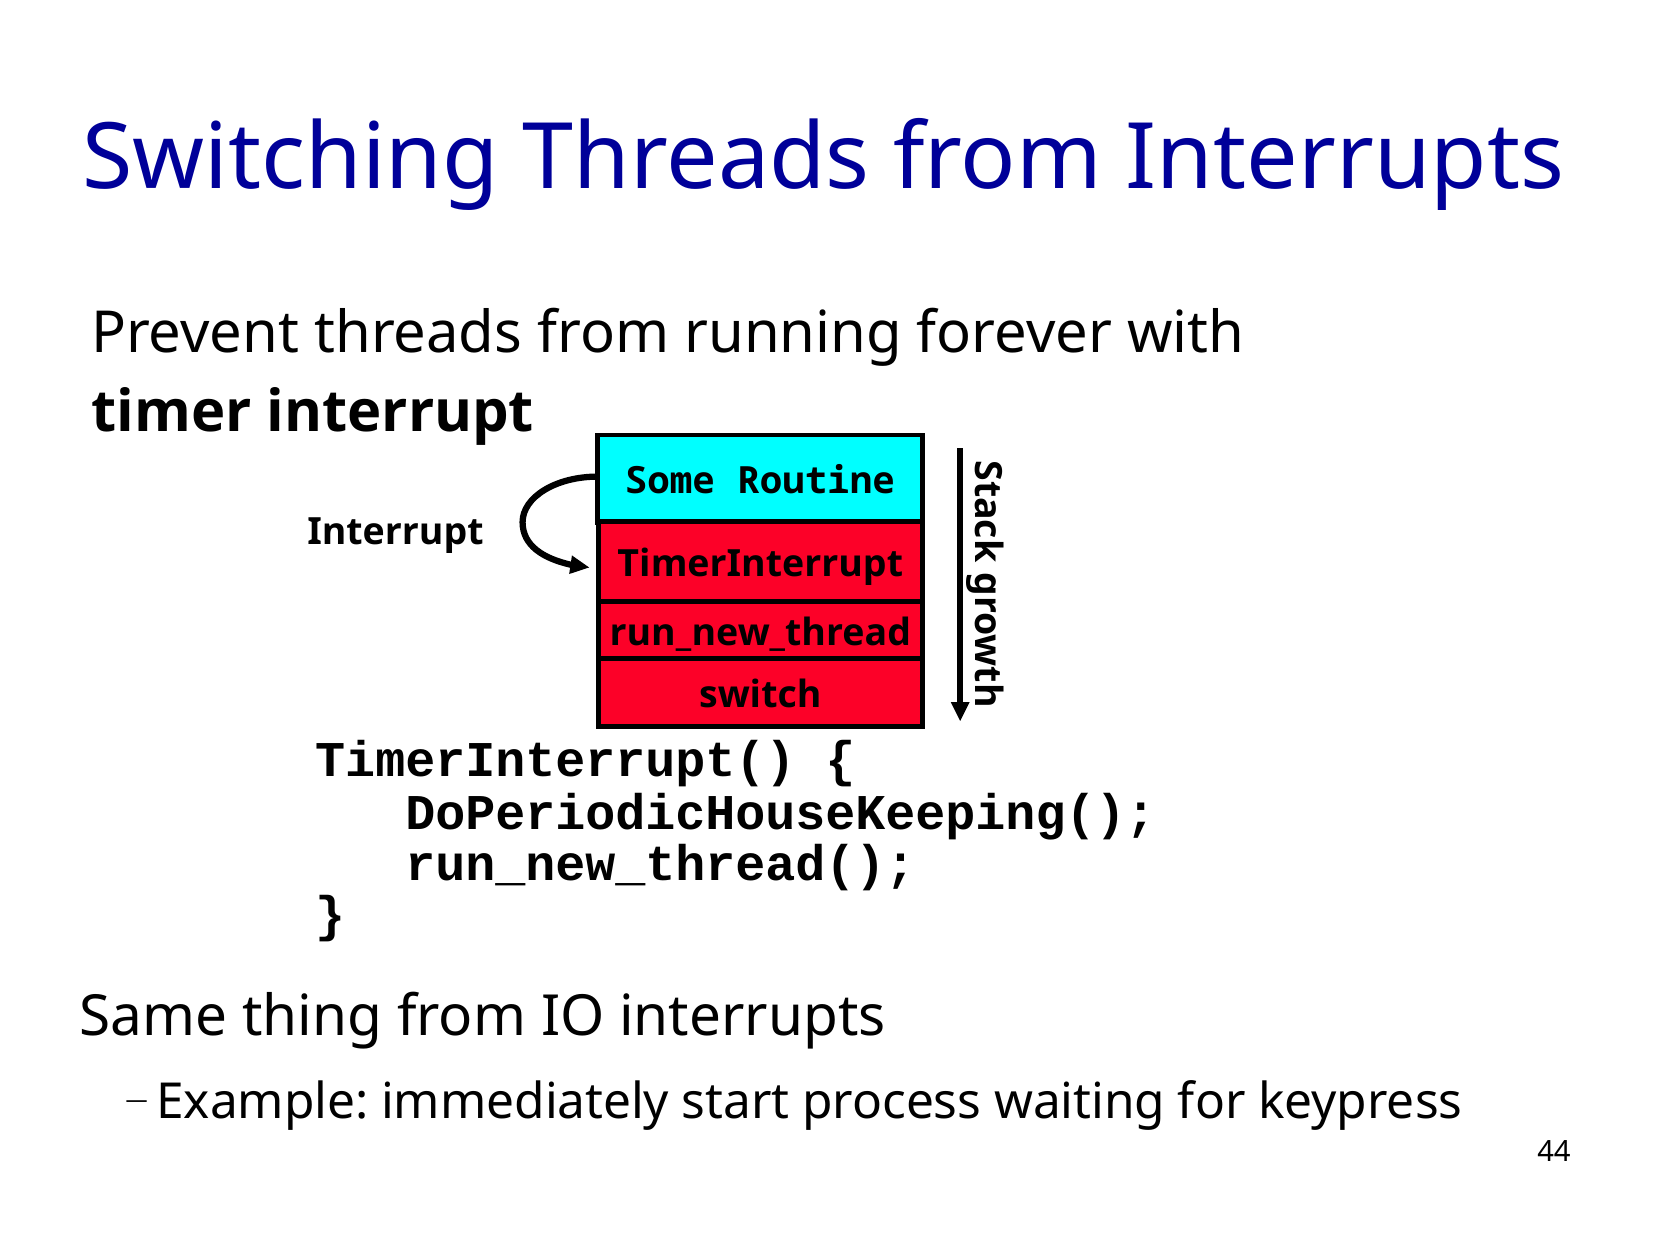

# Switching Threads from Interrupts
Prevent threads from running forever with
timer interrupt
Some Routine
Stack growth
Interrupt
TimerInterrupt
run_new_thread
switch
	TimerInterrupt() {
	 DoPeriodicHouseKeeping();
	 run_new_thread();
	}
Same thing from IO interrupts
Example: immediately start process waiting for keypress
44